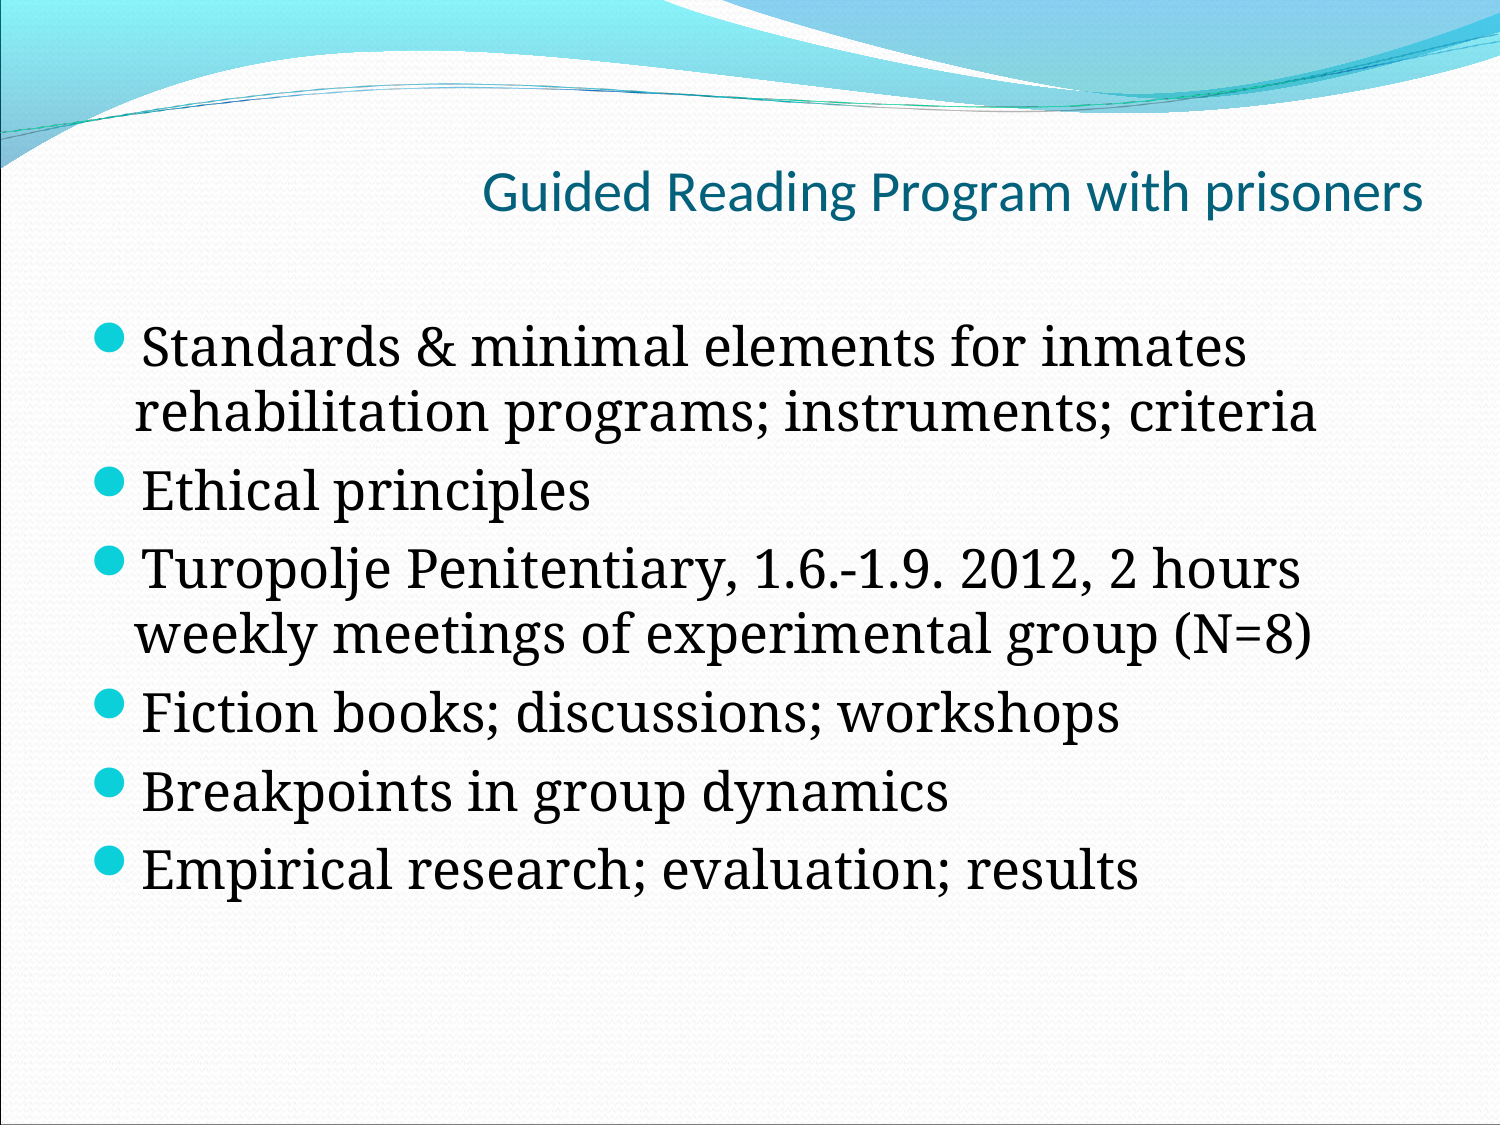

# Guided Reading Program with prisoners
Standards & minimal elements for inmates rehabilitation programs; instruments; criteria
Ethical principles
Turopolje Penitentiary, 1.6.-1.9. 2012, 2 hours weekly meetings of experimental group (N=8)
Fiction books; discussions; workshops
Breakpoints in group dynamics
Empirical research; evaluation; results